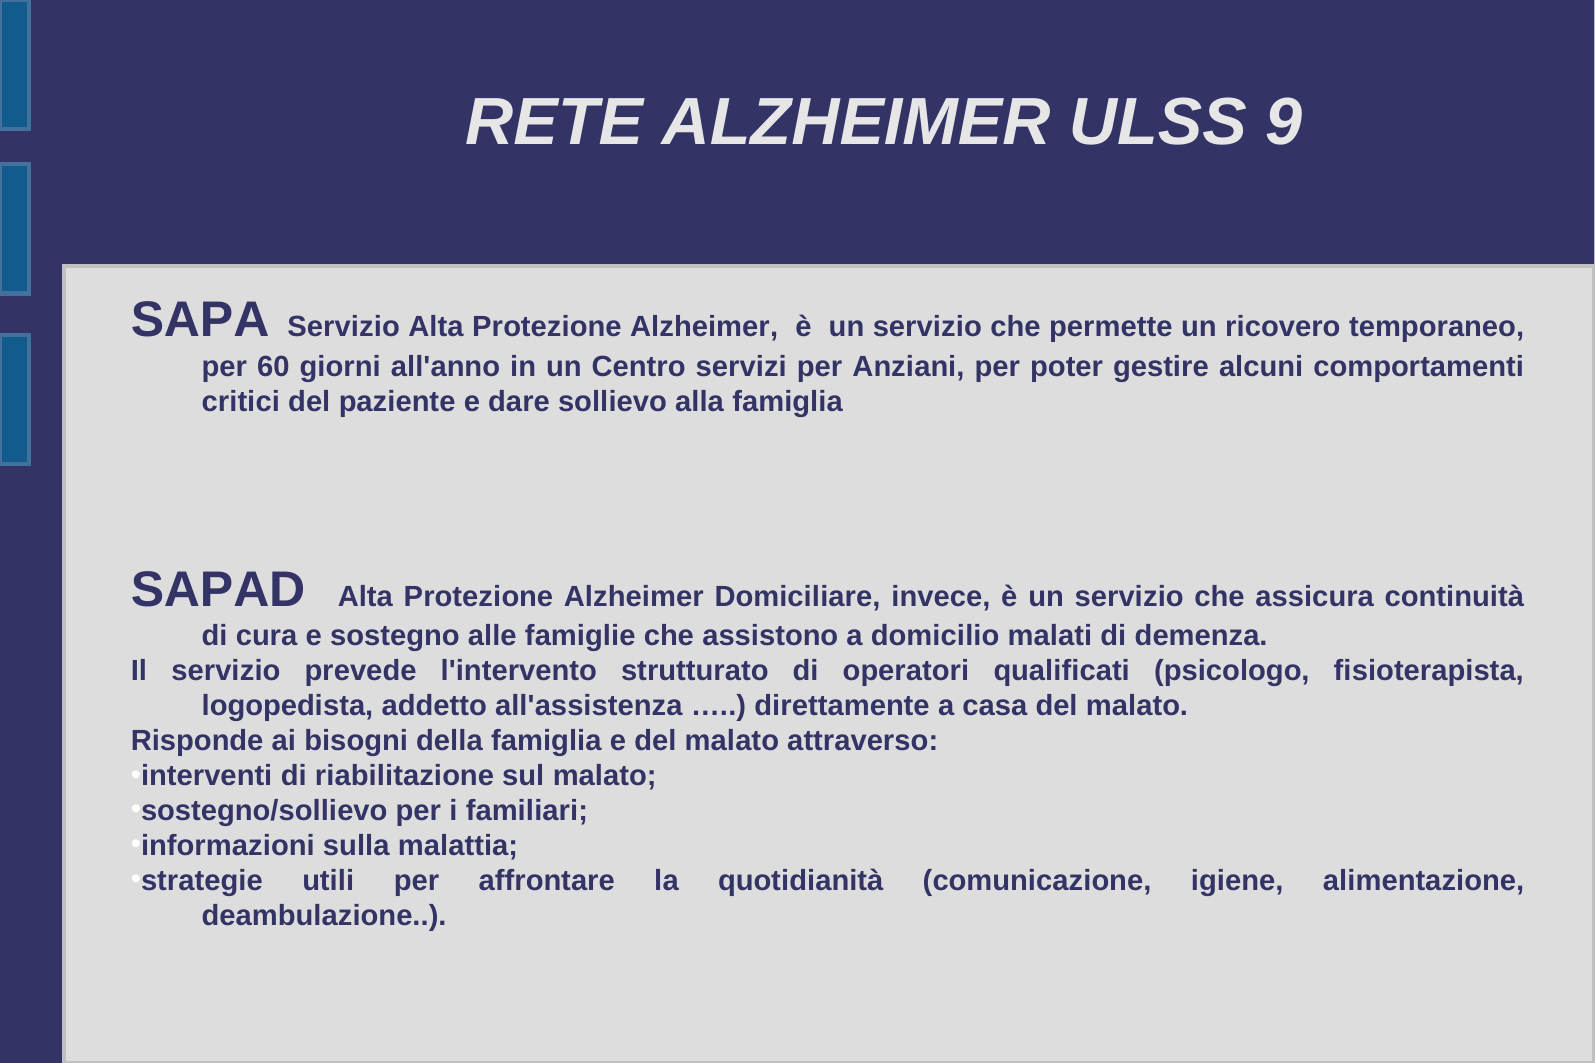

# RETE ALZHEIMER ULSS 9
SAPA Servizio Alta Protezione Alzheimer, è un servizio che permette un ricovero temporaneo, per 60 giorni all'anno in un Centro servizi per Anziani, per poter gestire alcuni comportamenti critici del paziente e dare sollievo alla famiglia
SAPAD Alta Protezione Alzheimer Domiciliare, invece, è un servizio che assicura continuità di cura e sostegno alle famiglie che assistono a domicilio malati di demenza.
Il servizio prevede l'intervento strutturato di operatori qualificati (psicologo, fisioterapista, logopedista, addetto all'assistenza …..) direttamente a casa del malato.
Risponde ai bisogni della famiglia e del malato attraverso:
interventi di riabilitazione sul malato;
sostegno/sollievo per i familiari;
informazioni sulla malattia;
strategie utili per affrontare la quotidianità (comunicazione, igiene, alimentazione, deambulazione..).